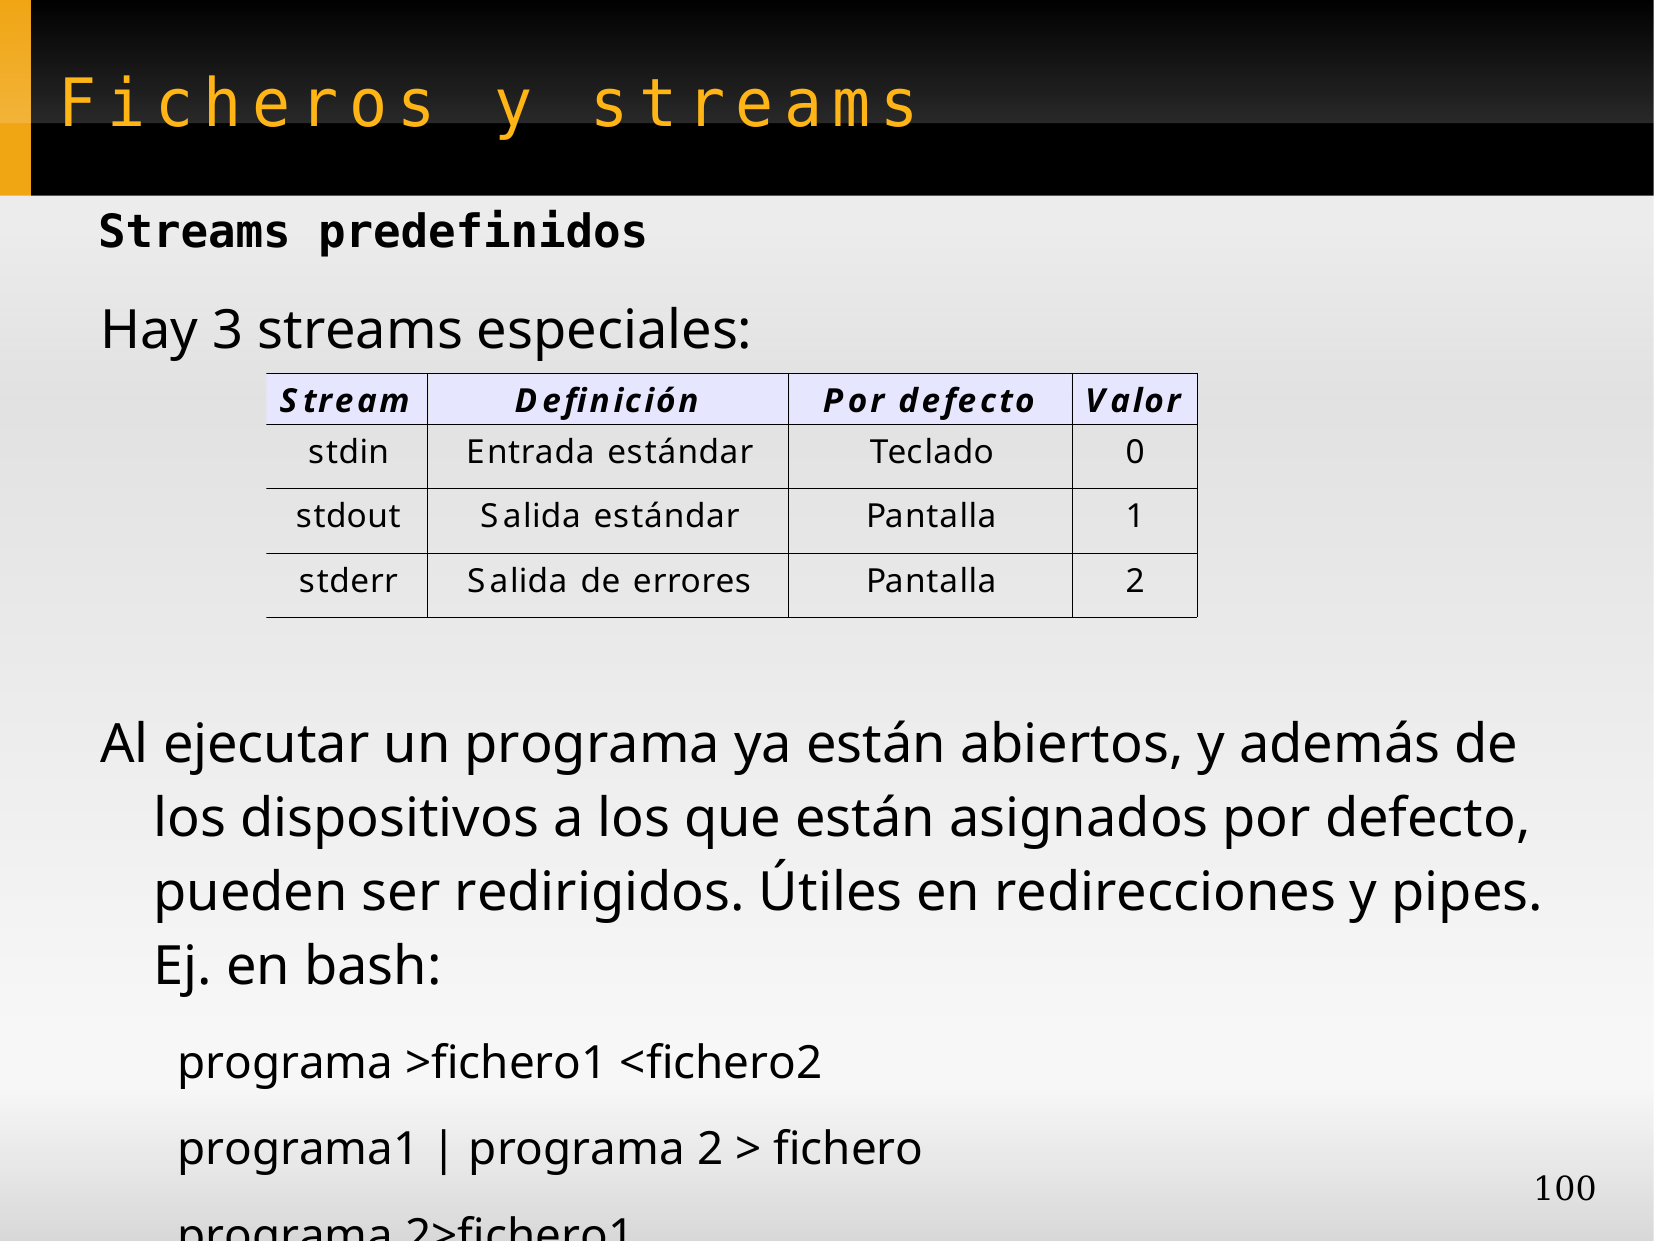

# Ficheros y streams
Streams predefinidos
Hay 3 streams especiales:
Al ejecutar un programa ya están abiertos, y además de los dispositivos a los que están asignados por defecto, pueden ser redirigidos. Útiles en redirecciones y pipes.
Ej. en bash:
programa >fichero1 <fichero2
programa1 | programa 2 > fichero
programa 2>fichero1
100